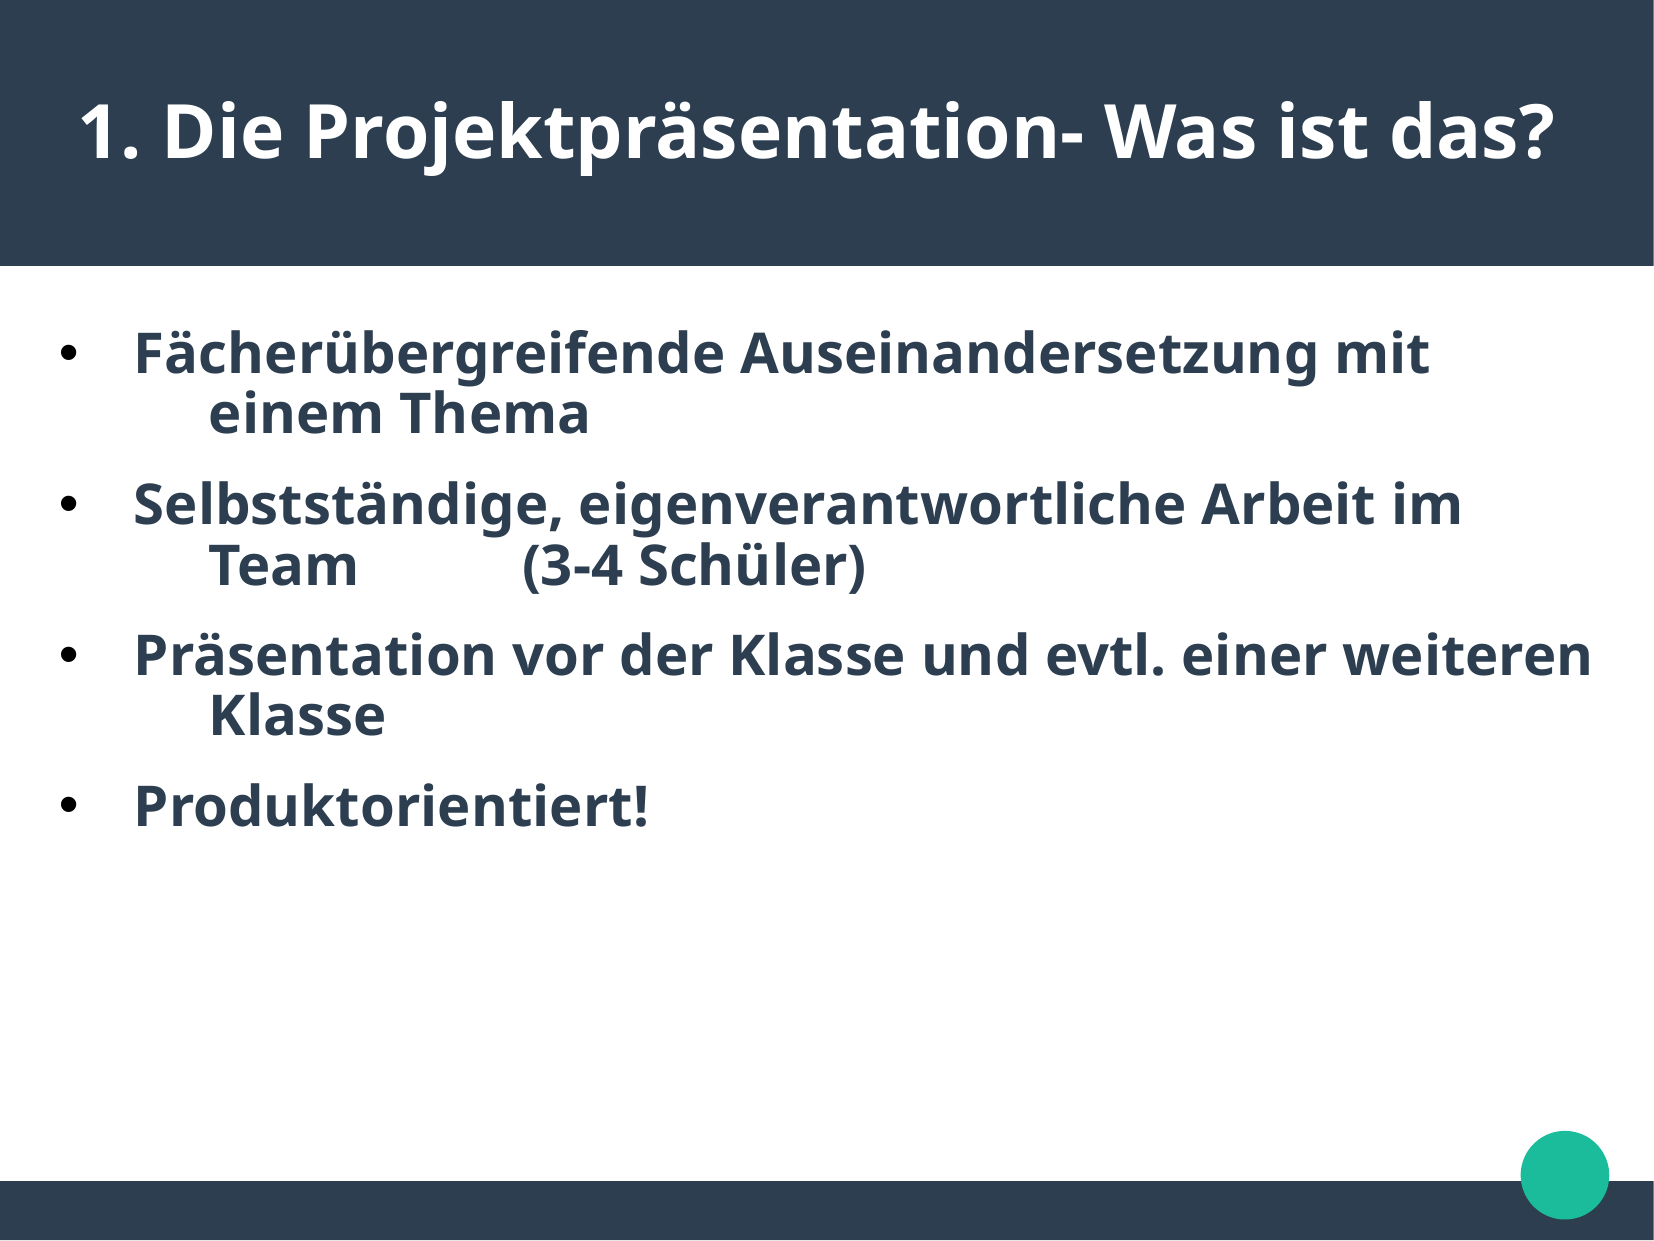

# 1. Die Projektpräsentation- Was ist das?
Fächerübergreifende Auseinandersetzung mit einem Thema
Selbstständige, eigenverantwortliche Arbeit im Team (3-4 Schüler)
Präsentation vor der Klasse und evtl. einer weiteren Klasse
Produktorientiert!